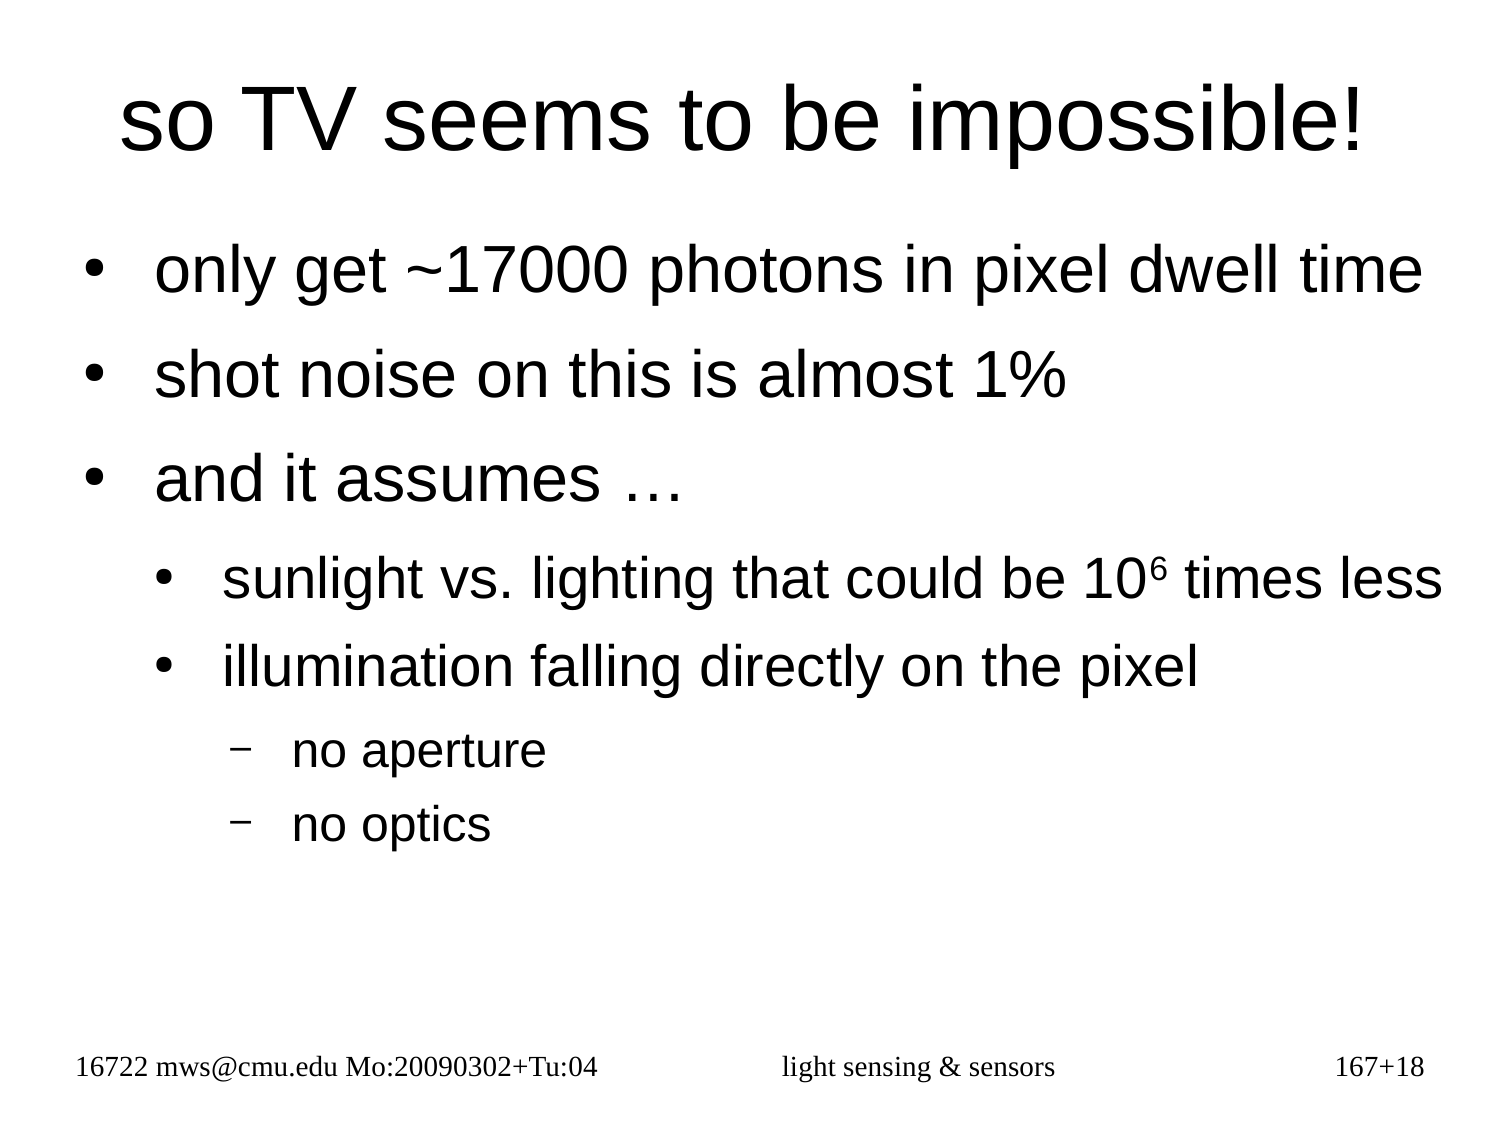

# so TV seems to be impossible!
 only get ~17000 photons in pixel dwell time
 shot noise on this is almost 1%
 and it assumes …
 sunlight vs. lighting that could be 106 times less
 illumination falling directly on the pixel
 no aperture
 no optics
16722 mws@cmu.edu Mo:20090302+Tu:04
light sensing & sensors
18